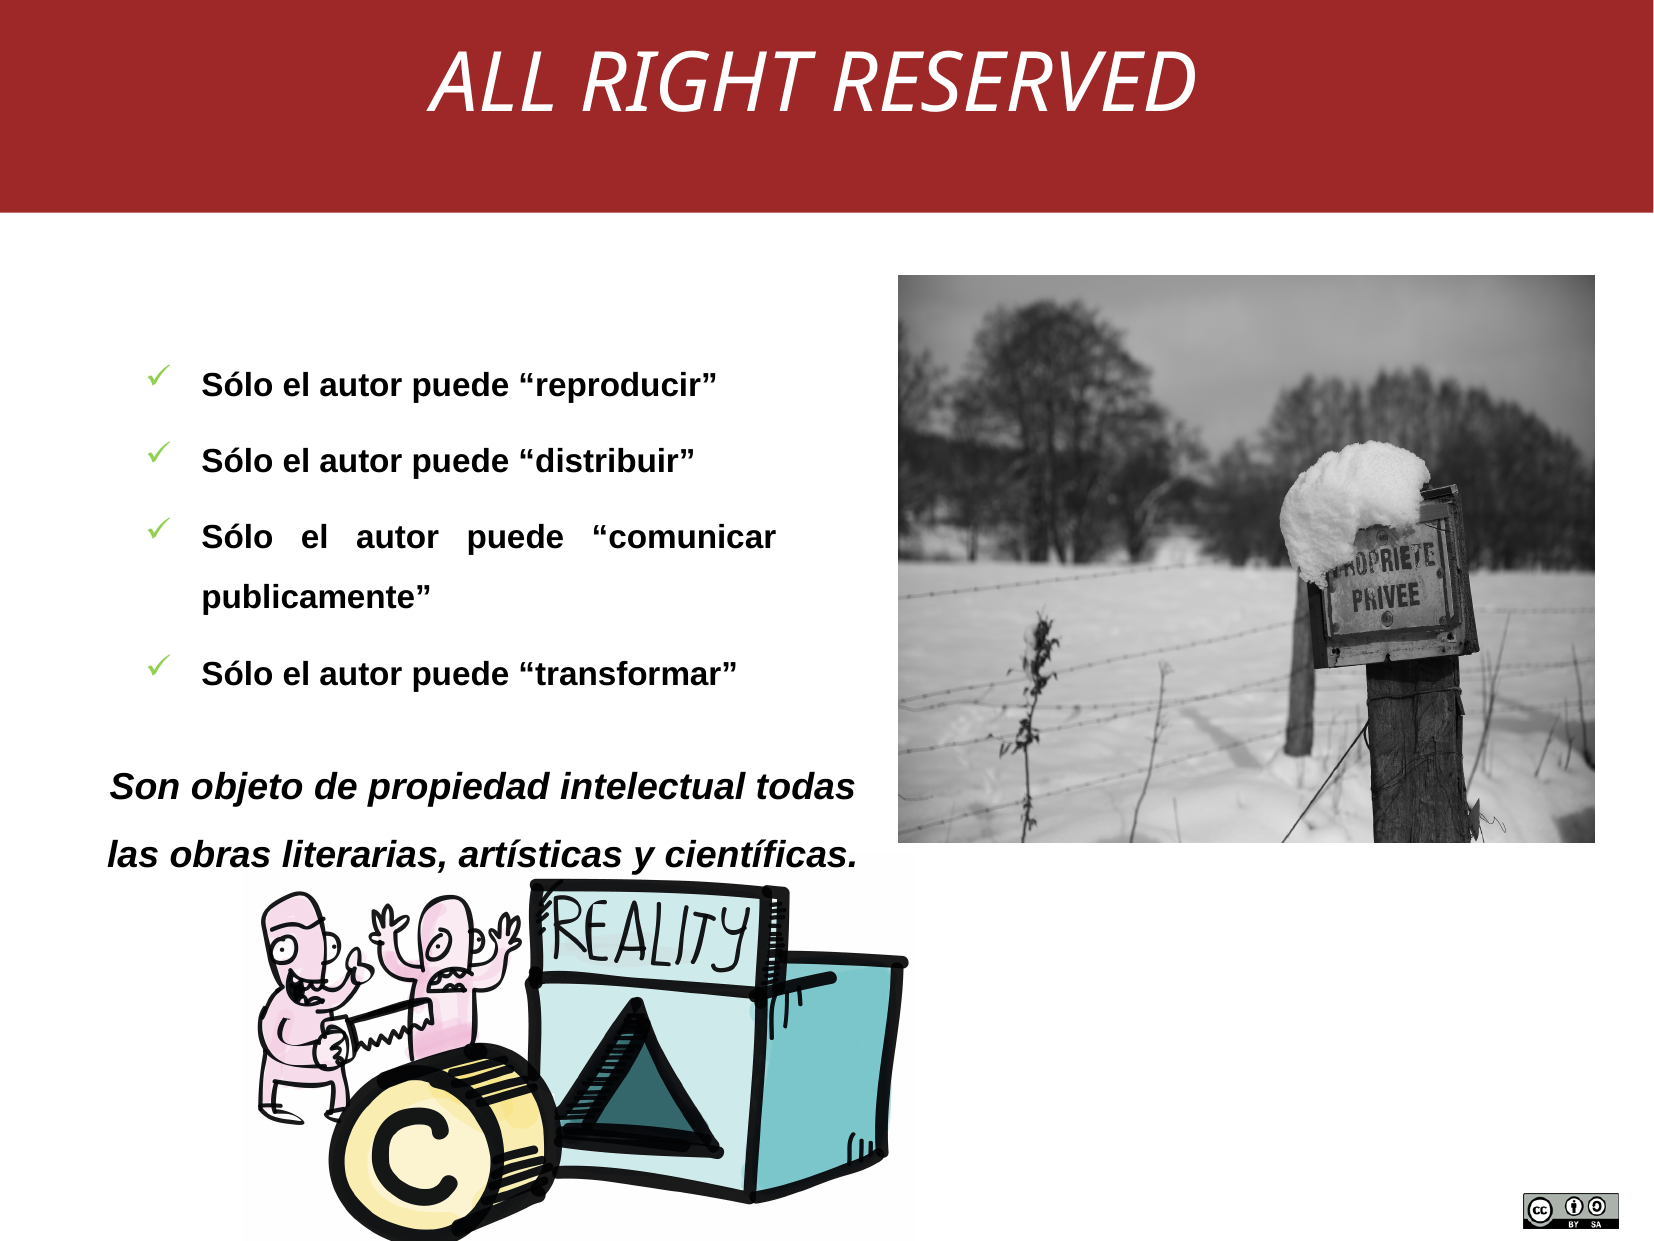

ALL RIGHT RESERVED
Sólo el autor puede “reproducir”
Sólo el autor puede “distribuir”
Sólo el autor puede “comunicar publicamente”
Sólo el autor puede “transformar”
Son objeto de propiedad intelectual todas las obras literarias, artísticas y científicas.